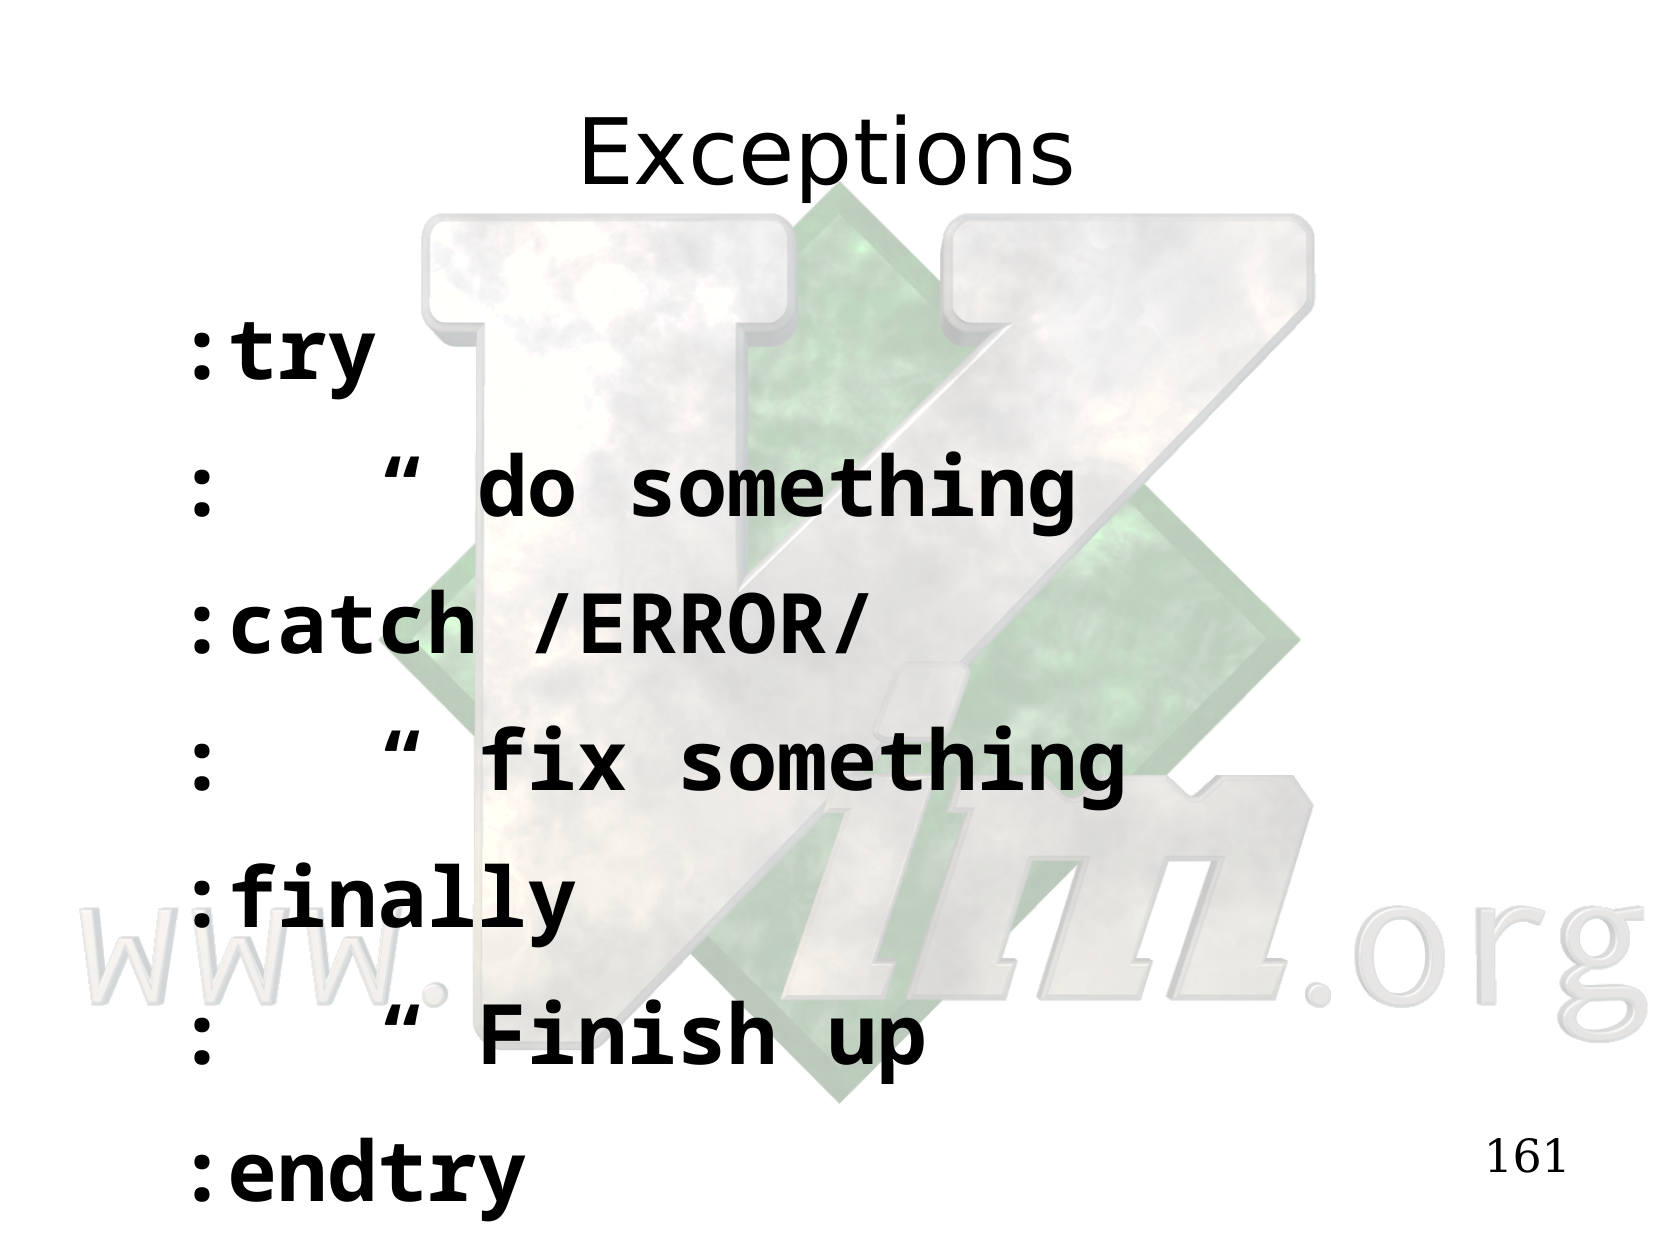

# Exceptions
:try
: “ do something
:catch /ERROR/
: “ fix something
:finally
: “ Finish up
:endtry
161